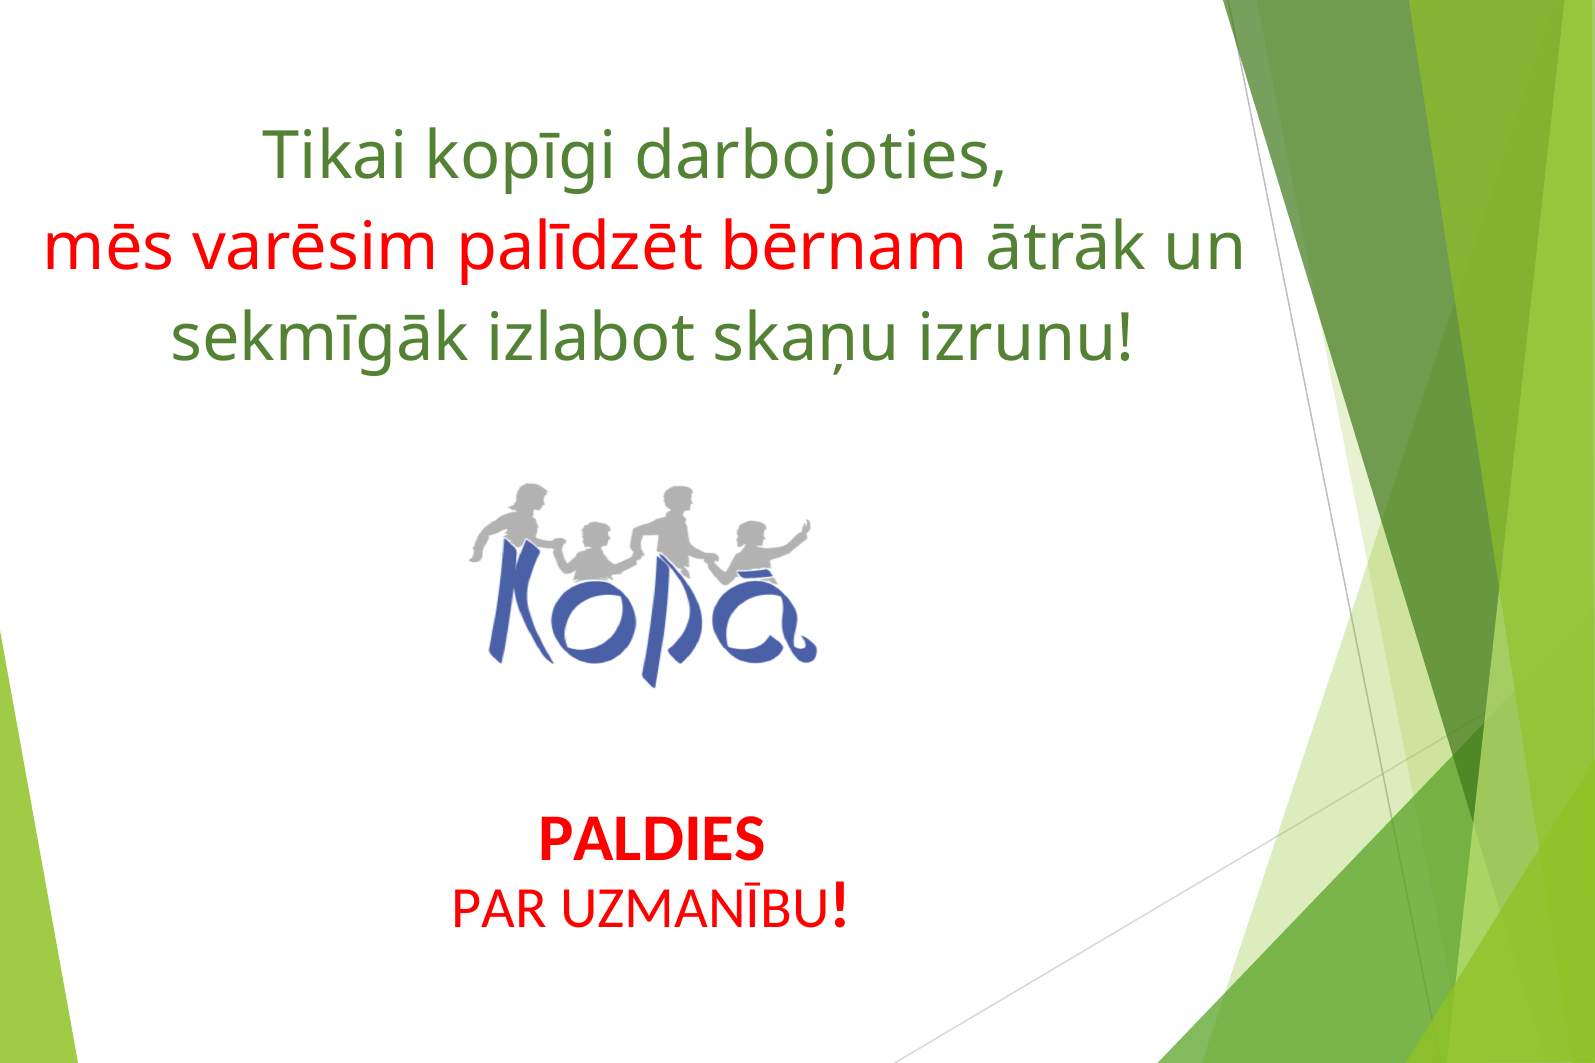

Tikai kopīgi darbojoties,
mēs varēsim palīdzēt bērnam ātrāk un
 sekmīgāk izlabot skaņu izrunu!
 PALDIES
 PAR UZMANĪBU!